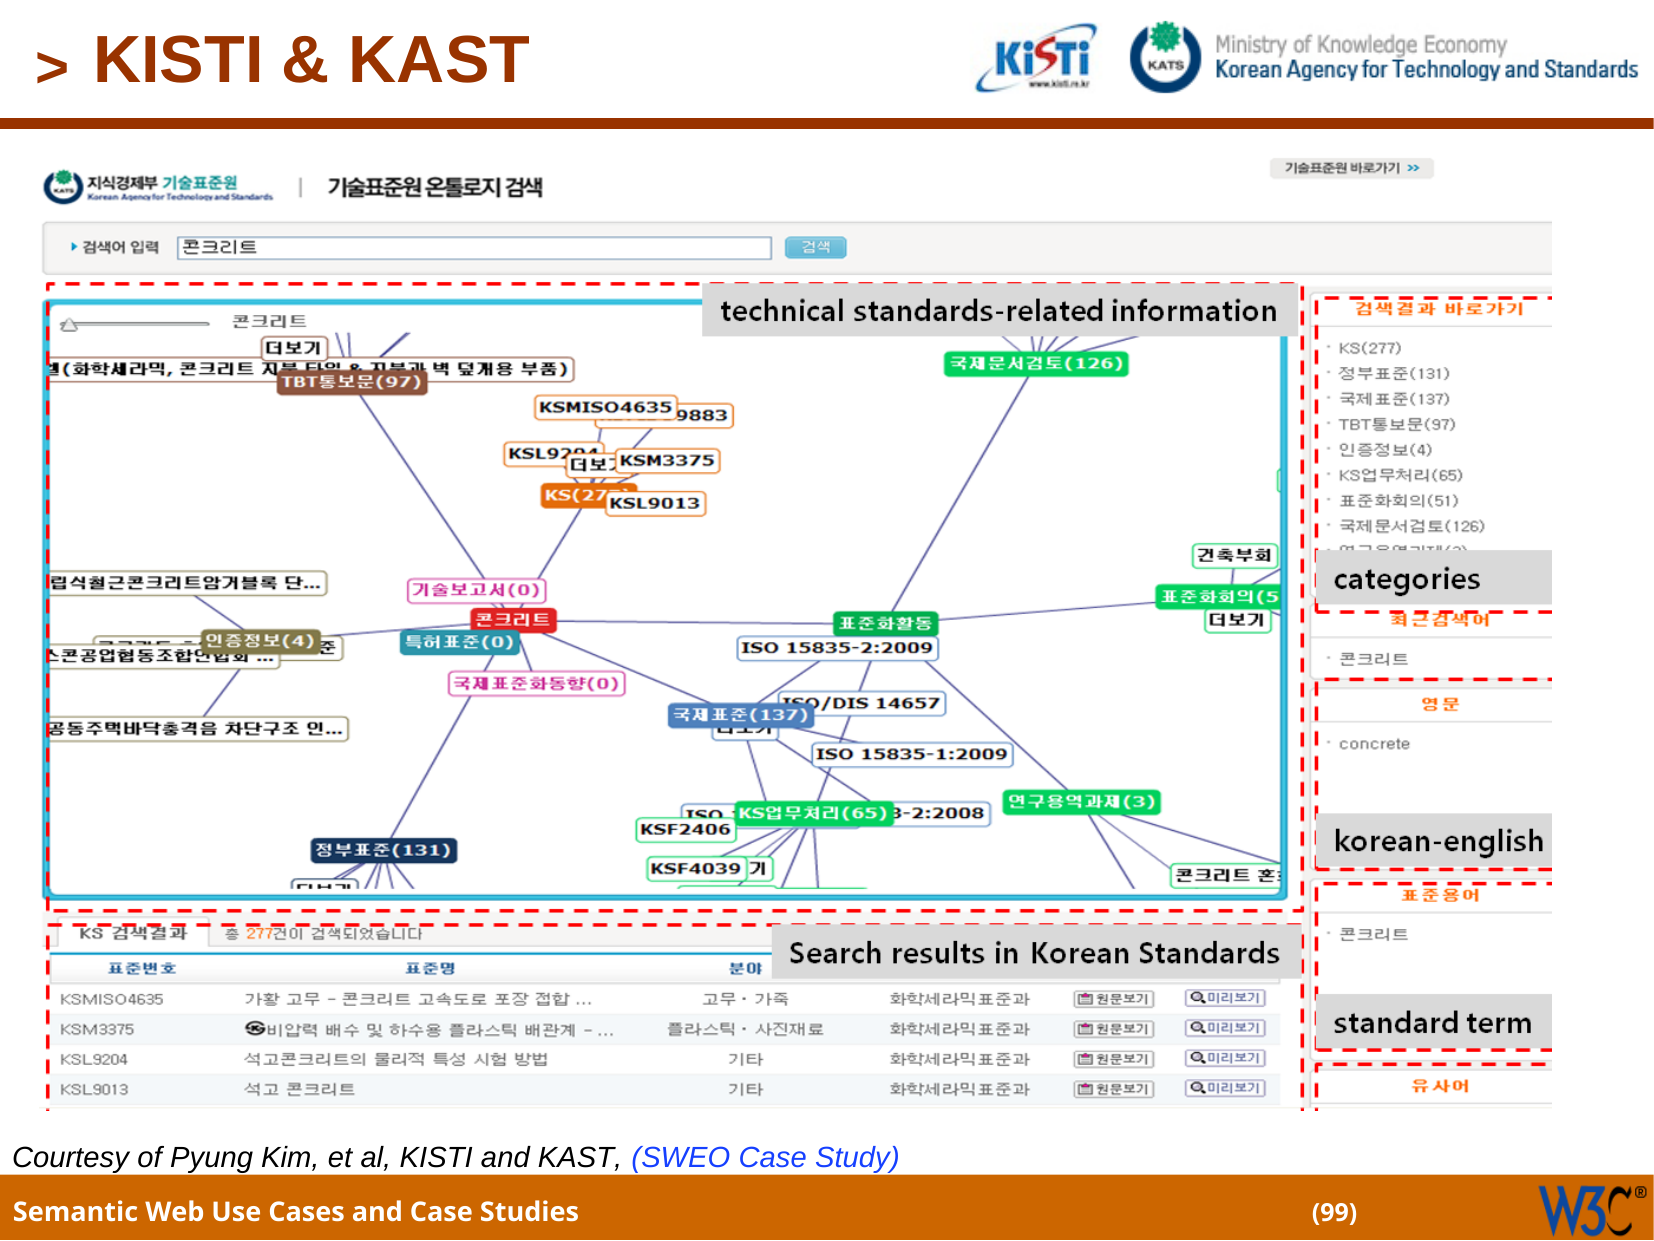

# KISTI & KAST
Courtesy of Pyung Kim, et al, KISTI and KAST, (SWEO Case Study)